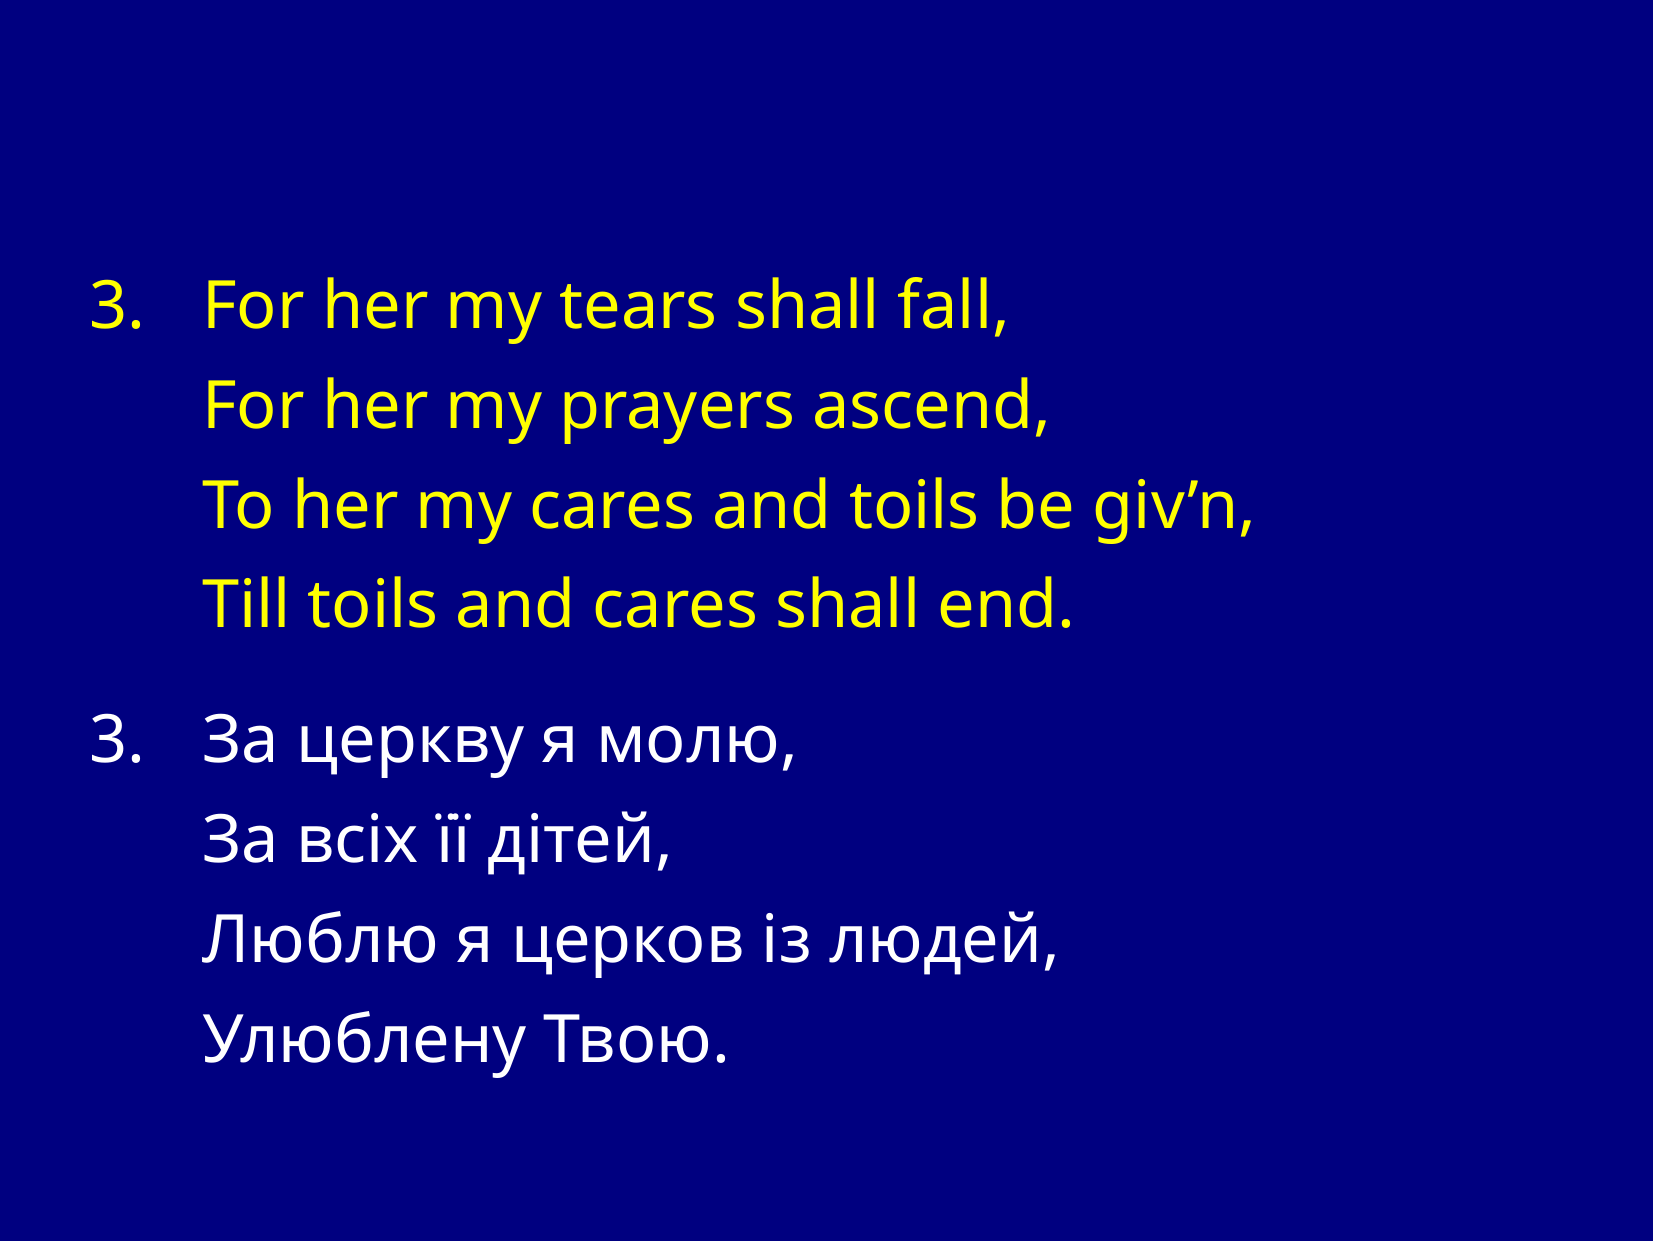

3.	For her my tears shall fall,
	For her my prayers ascend,
	To her my cares and toils be giv’n,
	Till toils and cares shall end.
3.	За церкву я молю,
	За всіх її дітей,
	Люблю я церков із людей,
	Улюблену Твою.